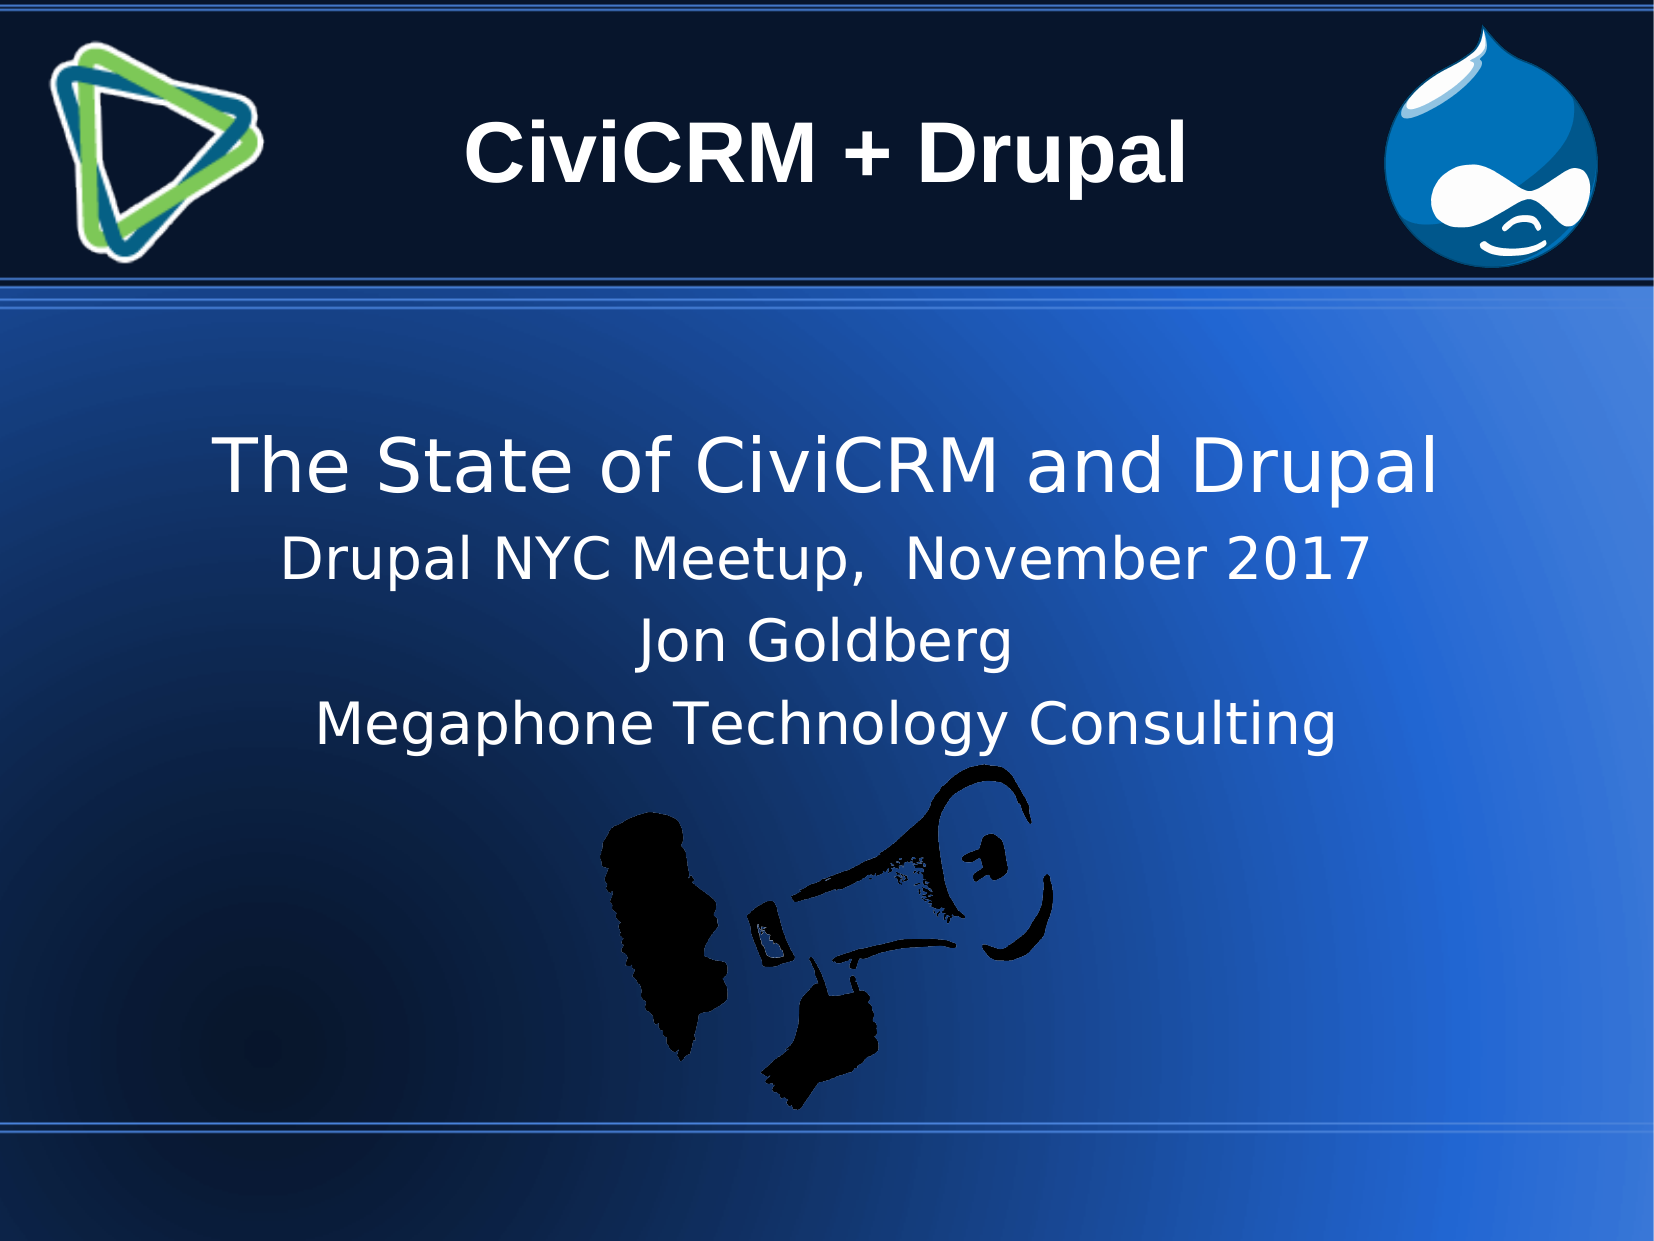

# CiviCRM + Drupal
The State of CiviCRM and Drupal
Drupal NYC Meetup, November 2017
Jon Goldberg
Megaphone Technology Consulting